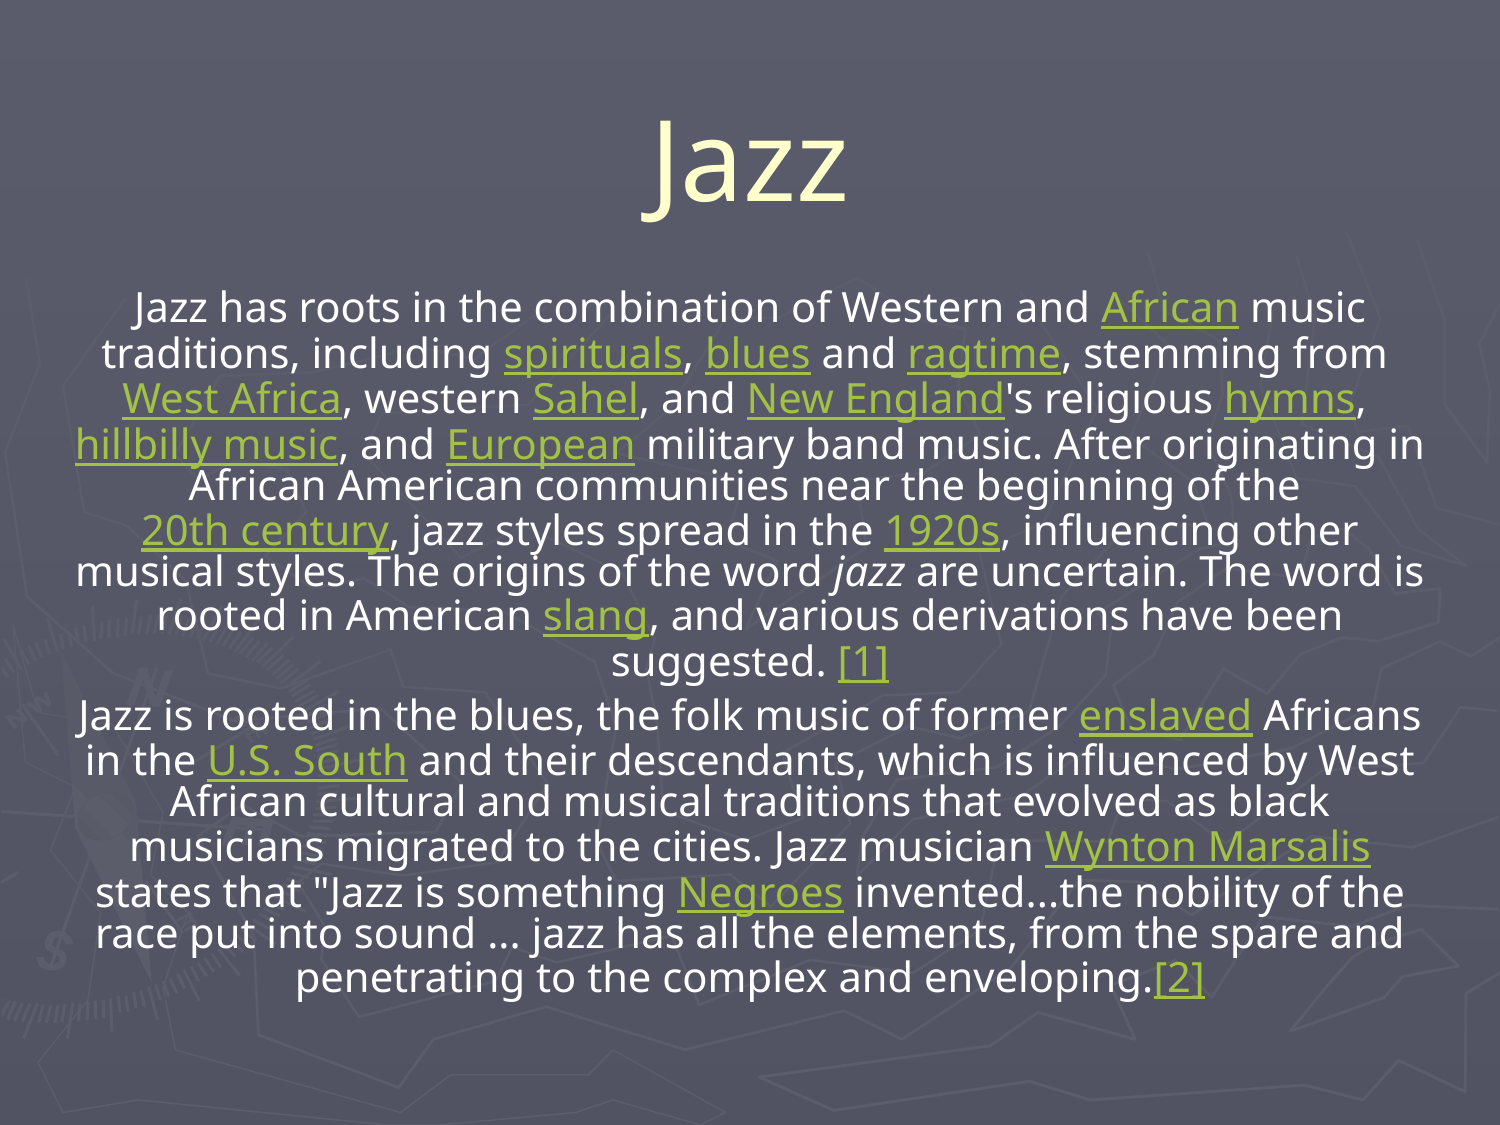

# Jazz
Jazz has roots in the combination of Western and African music traditions, including spirituals, blues and ragtime, stemming from West Africa, western Sahel, and New England's religious hymns, hillbilly music, and European military band music. After originating in African American communities near the beginning of the 20th century, jazz styles spread in the 1920s, influencing other musical styles. The origins of the word jazz are uncertain. The word is rooted in American slang, and various derivations have been suggested. [1]
Jazz is rooted in the blues, the folk music of former enslaved Africans in the U.S. South and their descendants, which is influenced by West African cultural and musical traditions that evolved as black musicians migrated to the cities. Jazz musician Wynton Marsalis states that "Jazz is something Negroes invented...the nobility of the race put into sound ... jazz has all the elements, from the spare and penetrating to the complex and enveloping.[2]